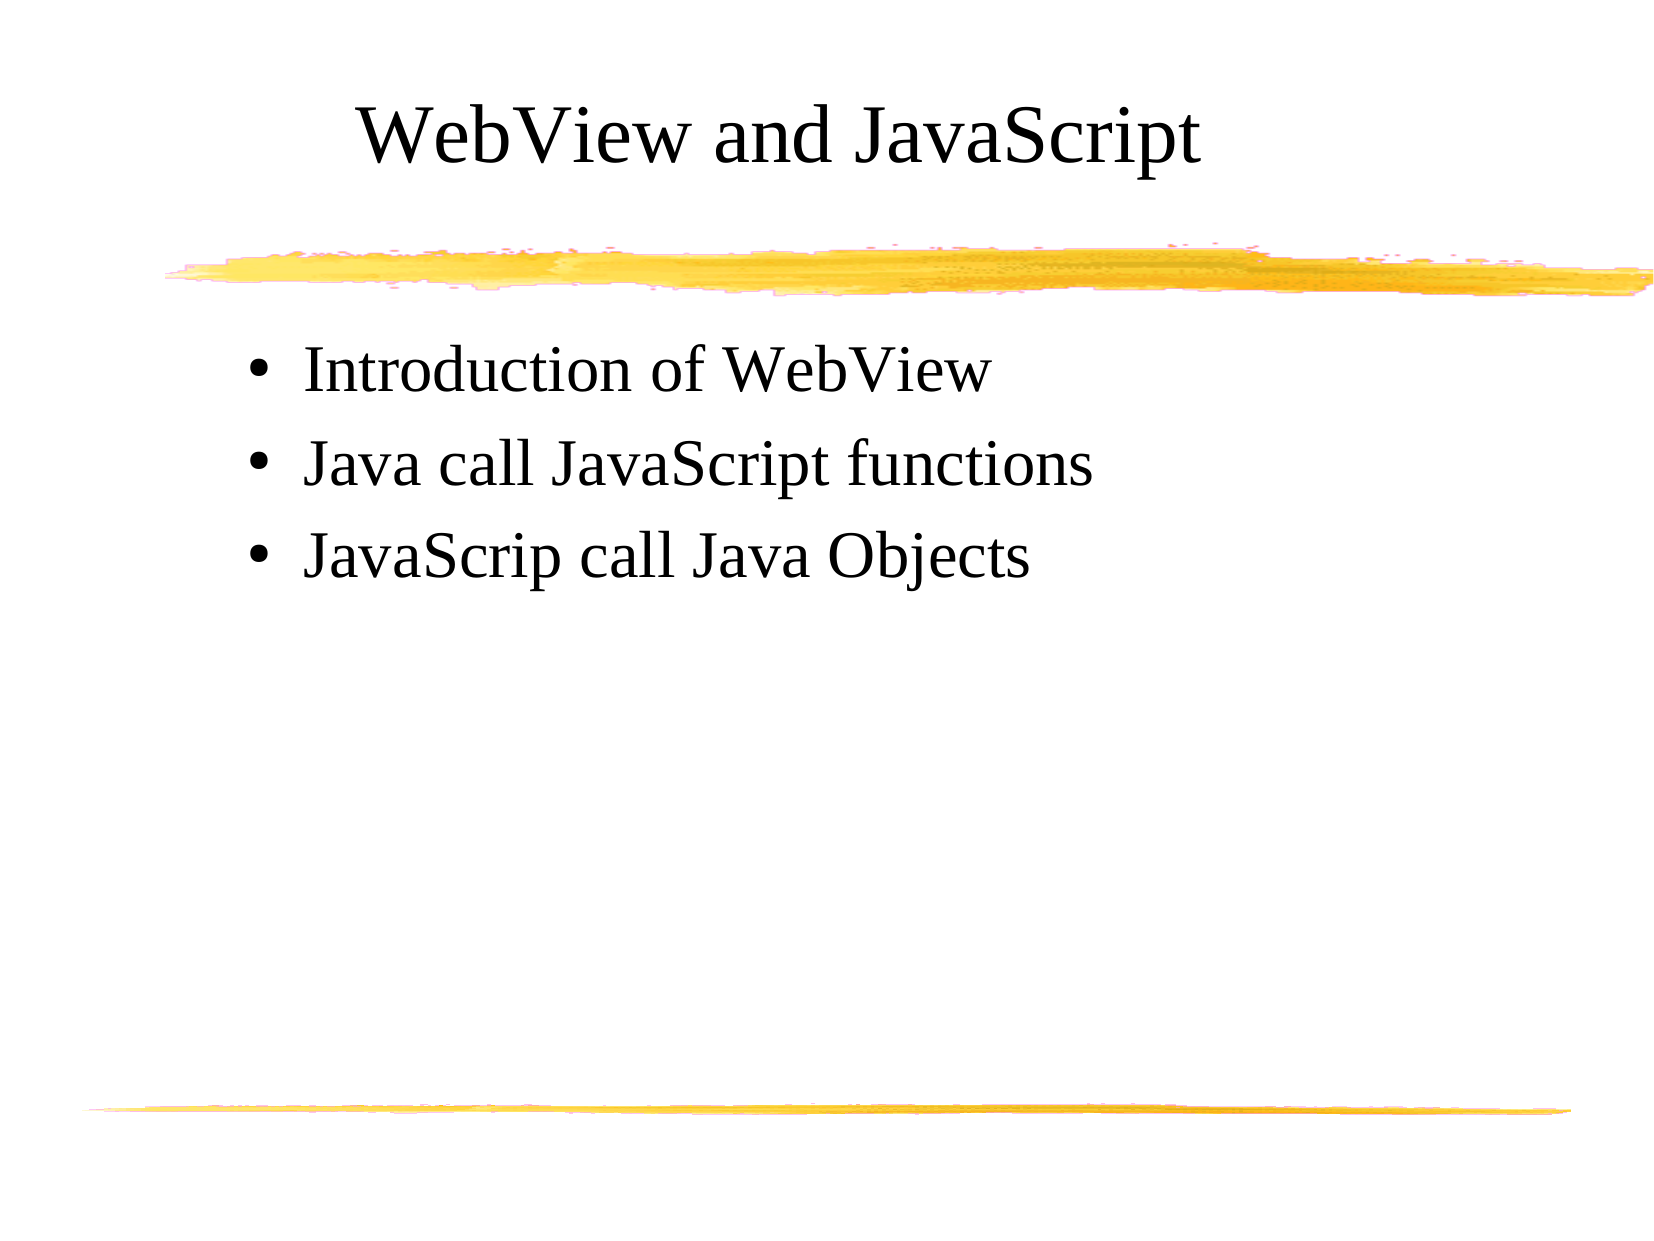

# WebView and JavaScript
Introduction of WebView
Java call JavaScript functions
JavaScrip call Java Objects